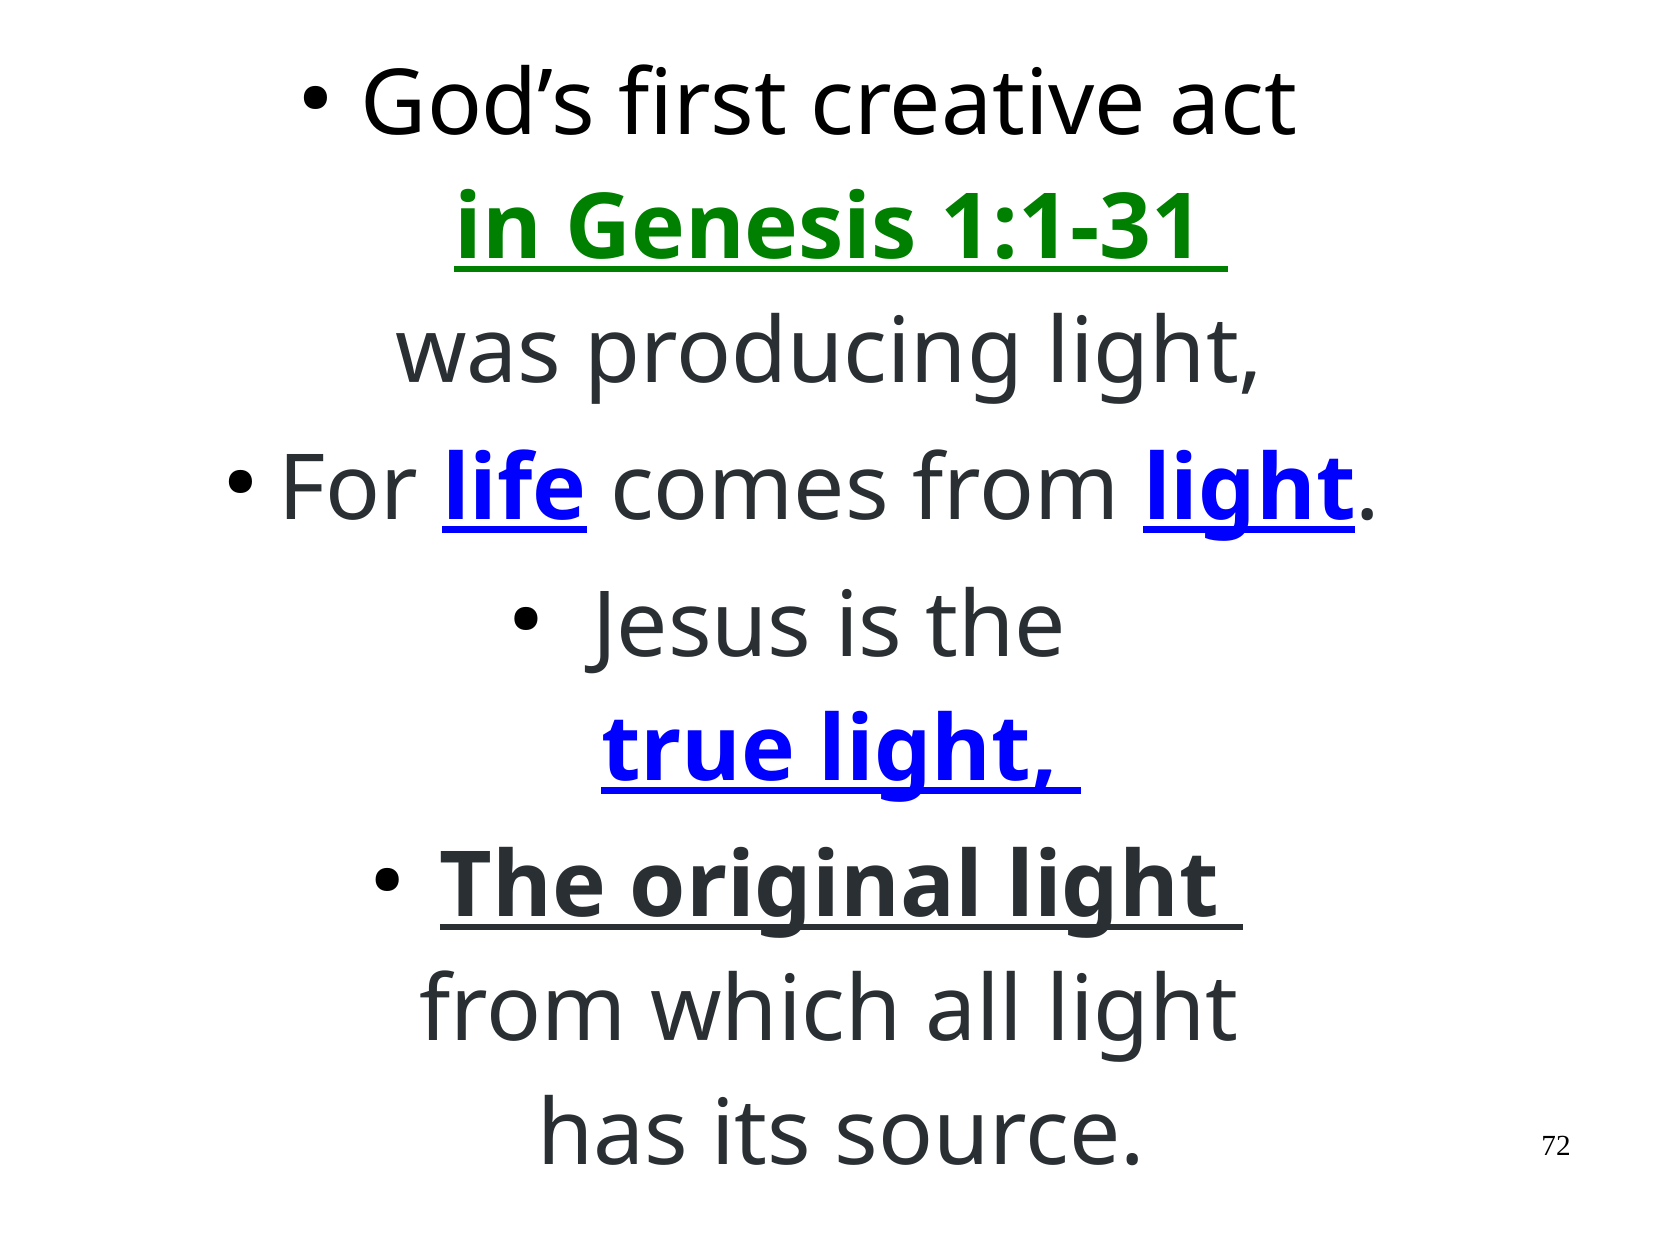

# God’s first creative act in Genesis 1:1-31 was producing light,
For life comes from light.
Jesus is the
true light,
The original light
from which all light
has its source.
72